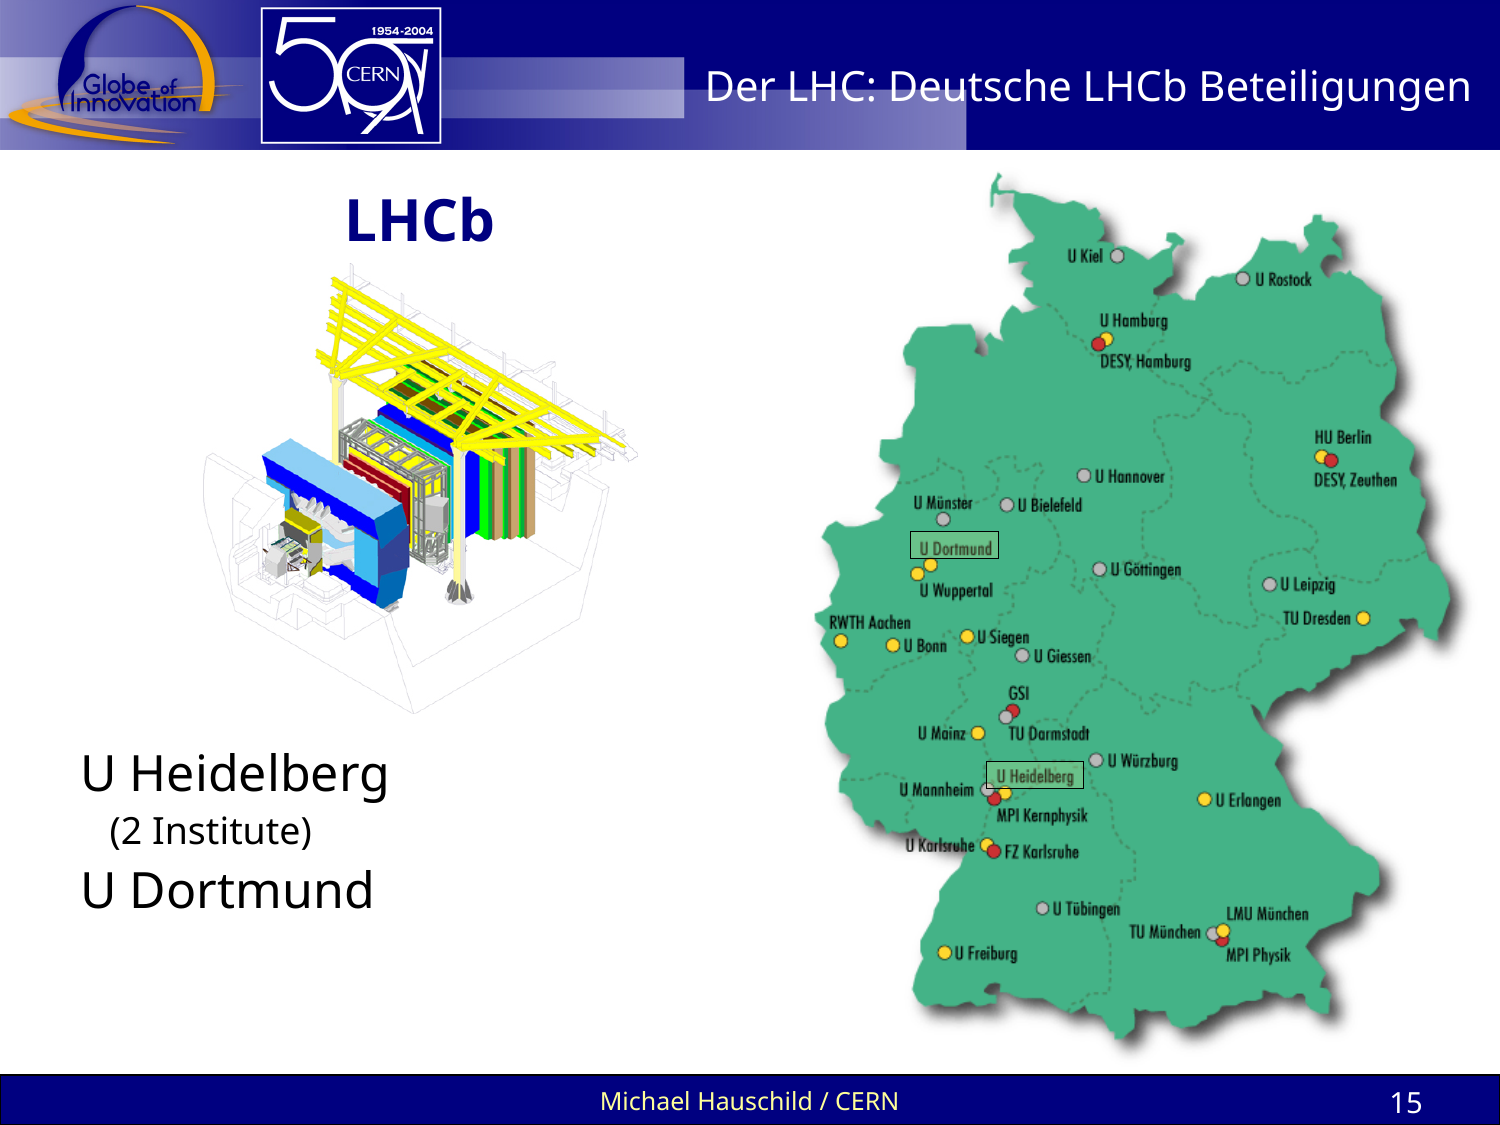

Der LHC: Deutsche LHCb Beteiligungen
LHCb
U Heidelberg
 (2 Institute)
U Dortmund